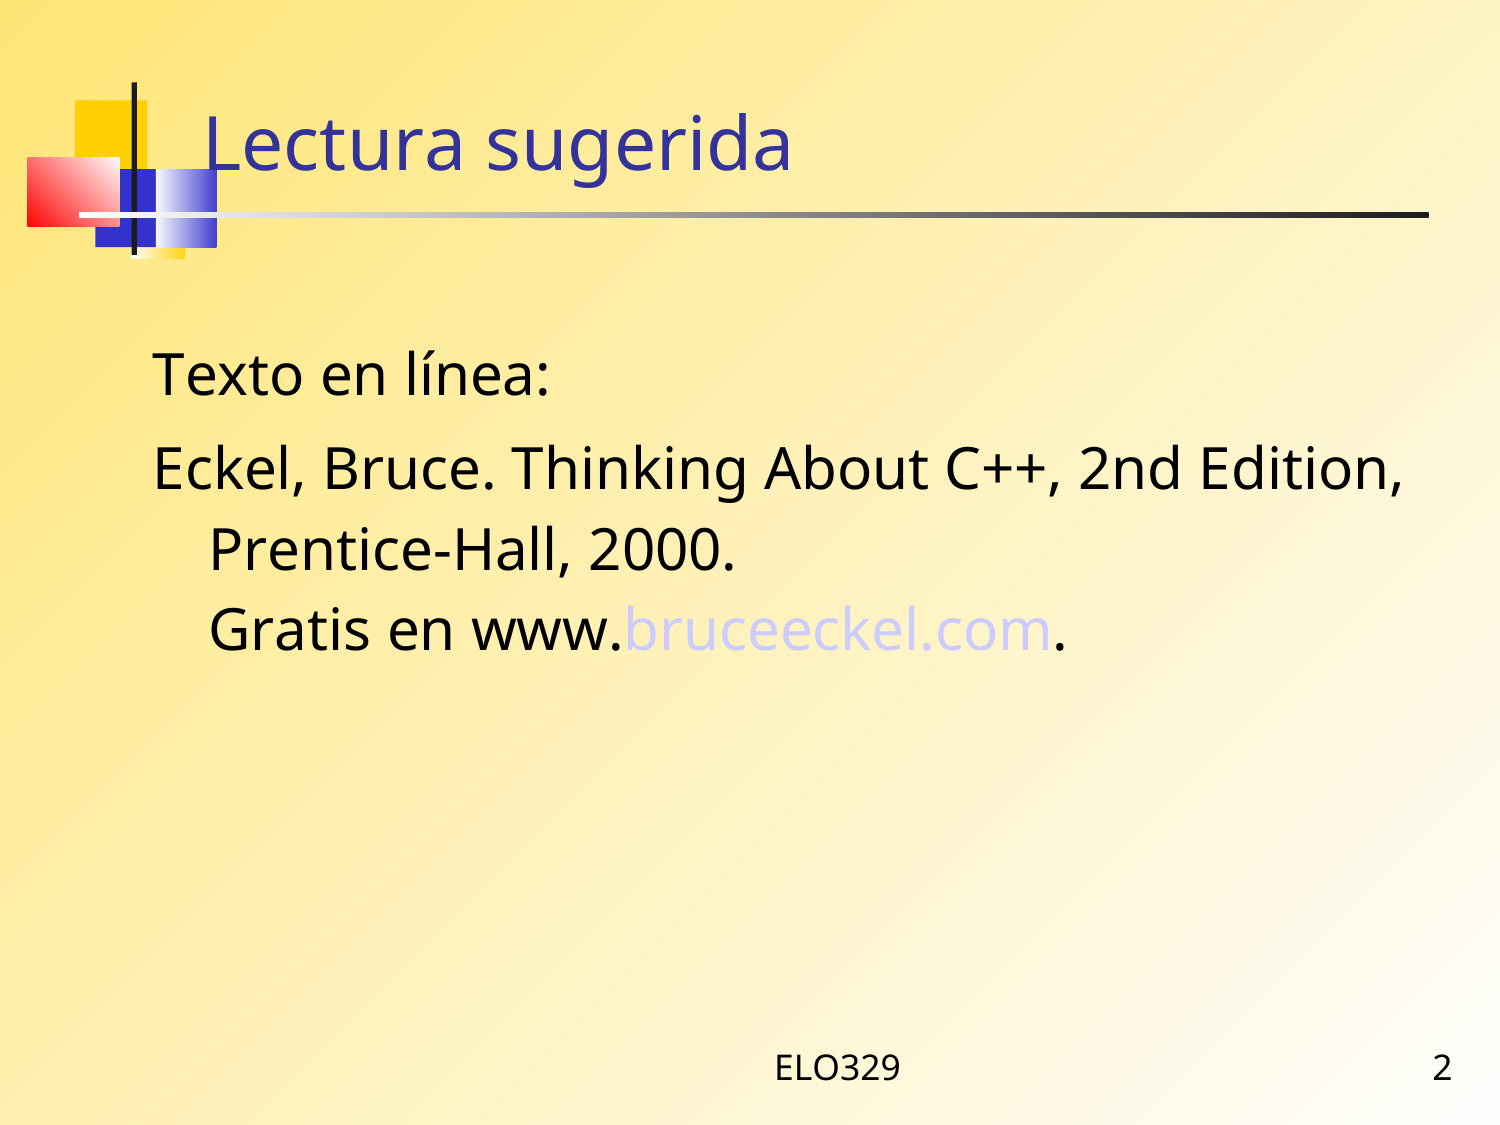

# Lectura sugerida
Texto en línea:
Eckel, Bruce. Thinking About C++, 2nd Edition, Prentice-Hall, 2000.
Gratis en www.bruceeckel.com.
ELO329
2